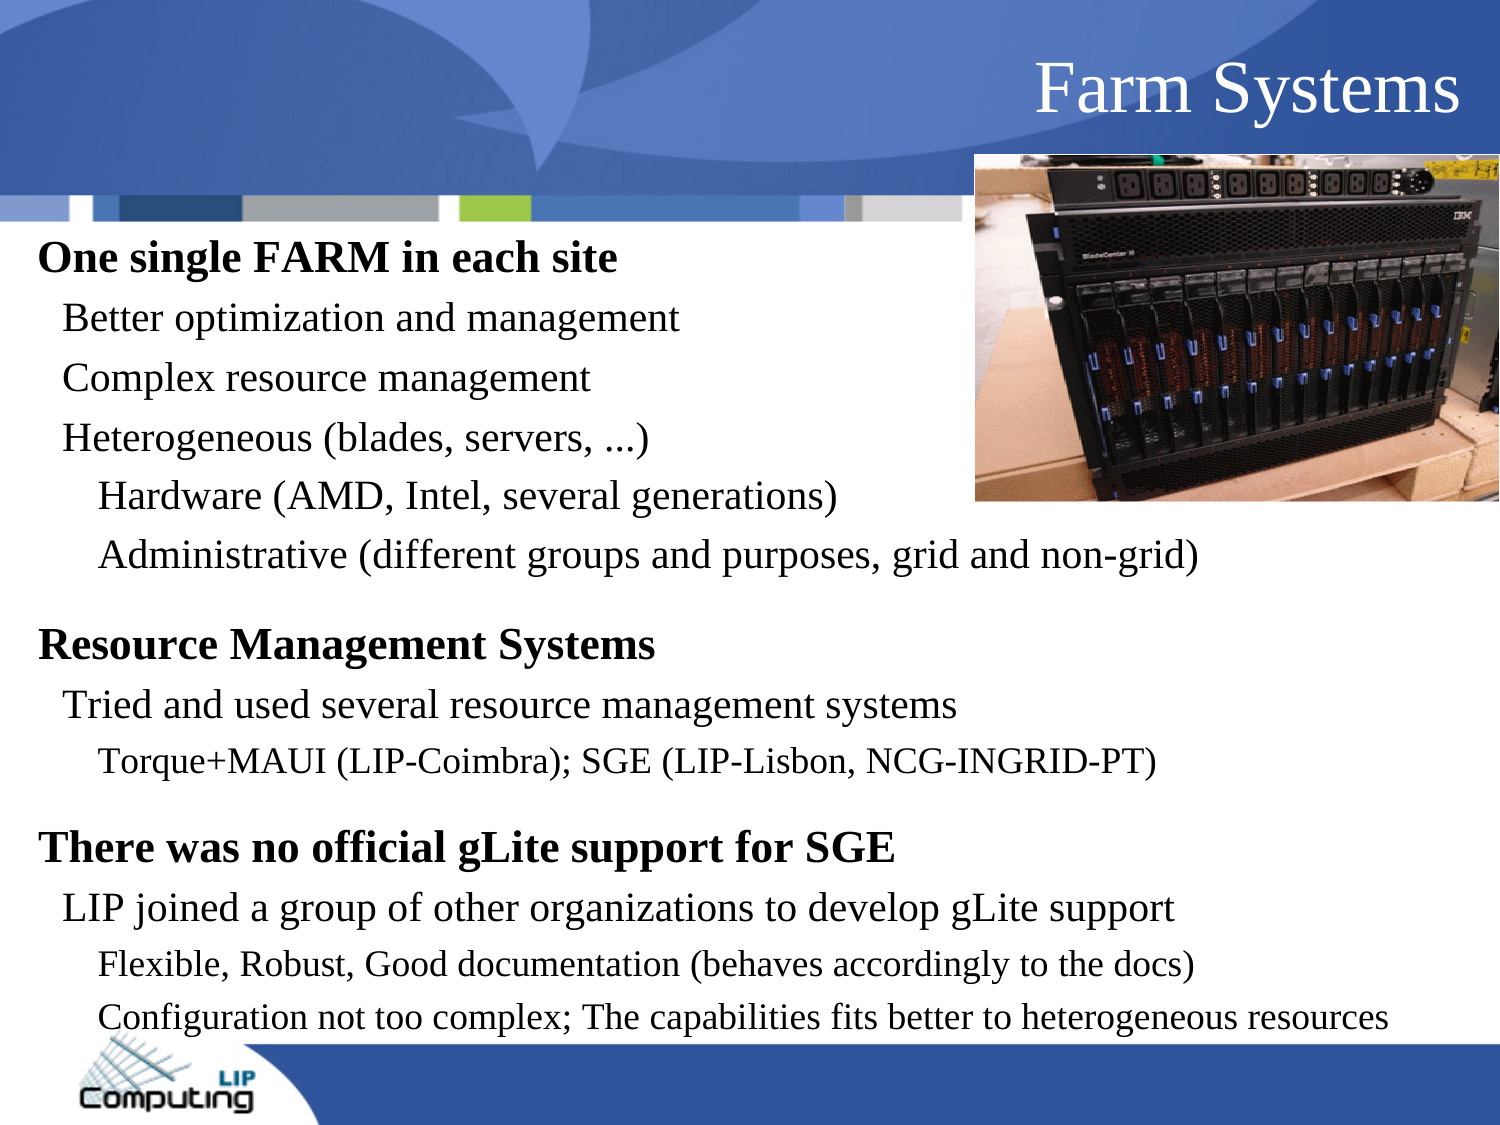

Farm Systems
 One single FARM in each site
Better optimization and management
Complex resource management
Heterogeneous (blades, servers, ...)
Hardware (AMD, Intel, several generations)‏
Administrative (different groups and purposes, grid and non-grid)‏
 Resource Management Systems
Tried and used several resource management systems
Torque+MAUI (LIP-Coimbra); SGE (LIP-Lisbon, NCG-INGRID-PT)
 There was no official gLite support for SGE
LIP joined a group of other organizations to develop gLite support
Flexible, Robust, Good documentation (behaves accordingly to the docs)‏
Configuration not too complex; The capabilities fits better to heterogeneous resources